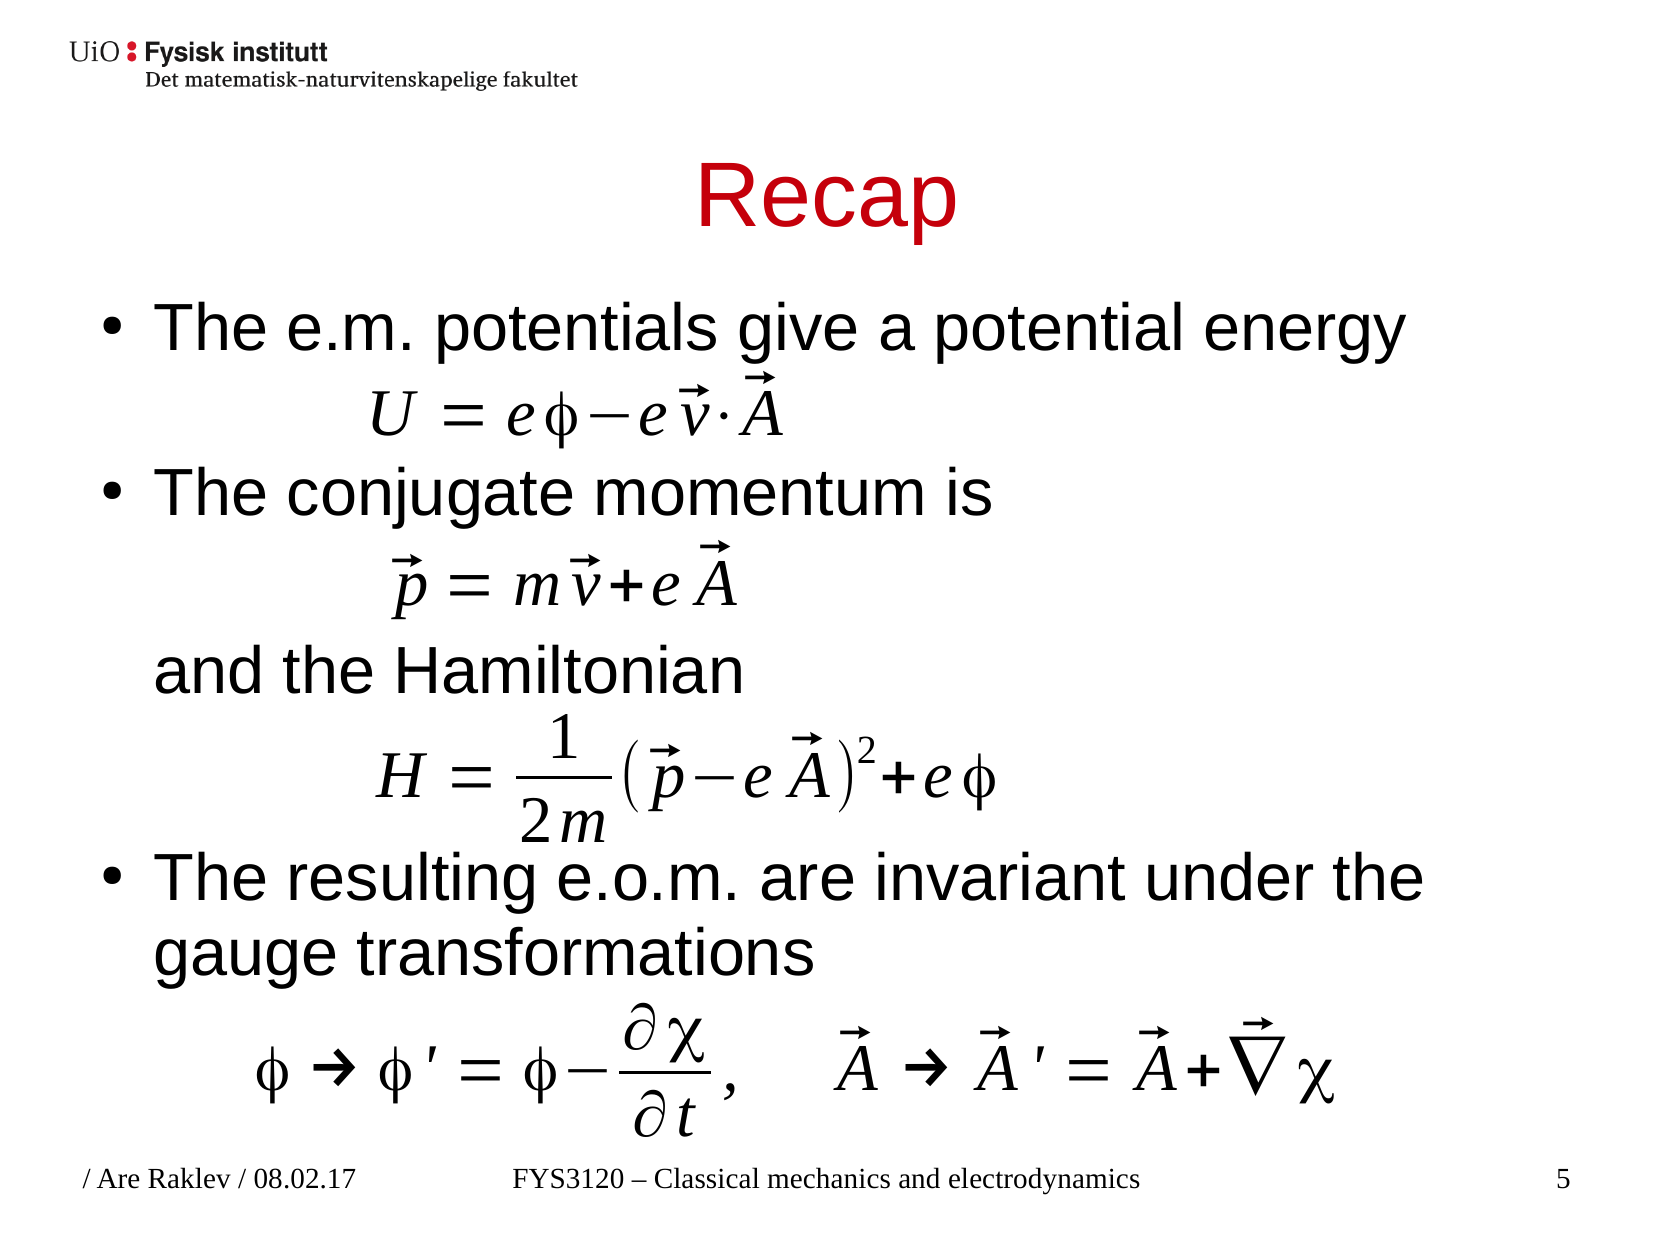

# Recap
The e.m. potentials give a potential energy
The conjugate momentum is
and the Hamiltonian
The resulting e.o.m. are invariant under the gauge transformations
/ Are Raklev / 08.02.17
FYS3120 – Classical mechanics and electrodynamics
5